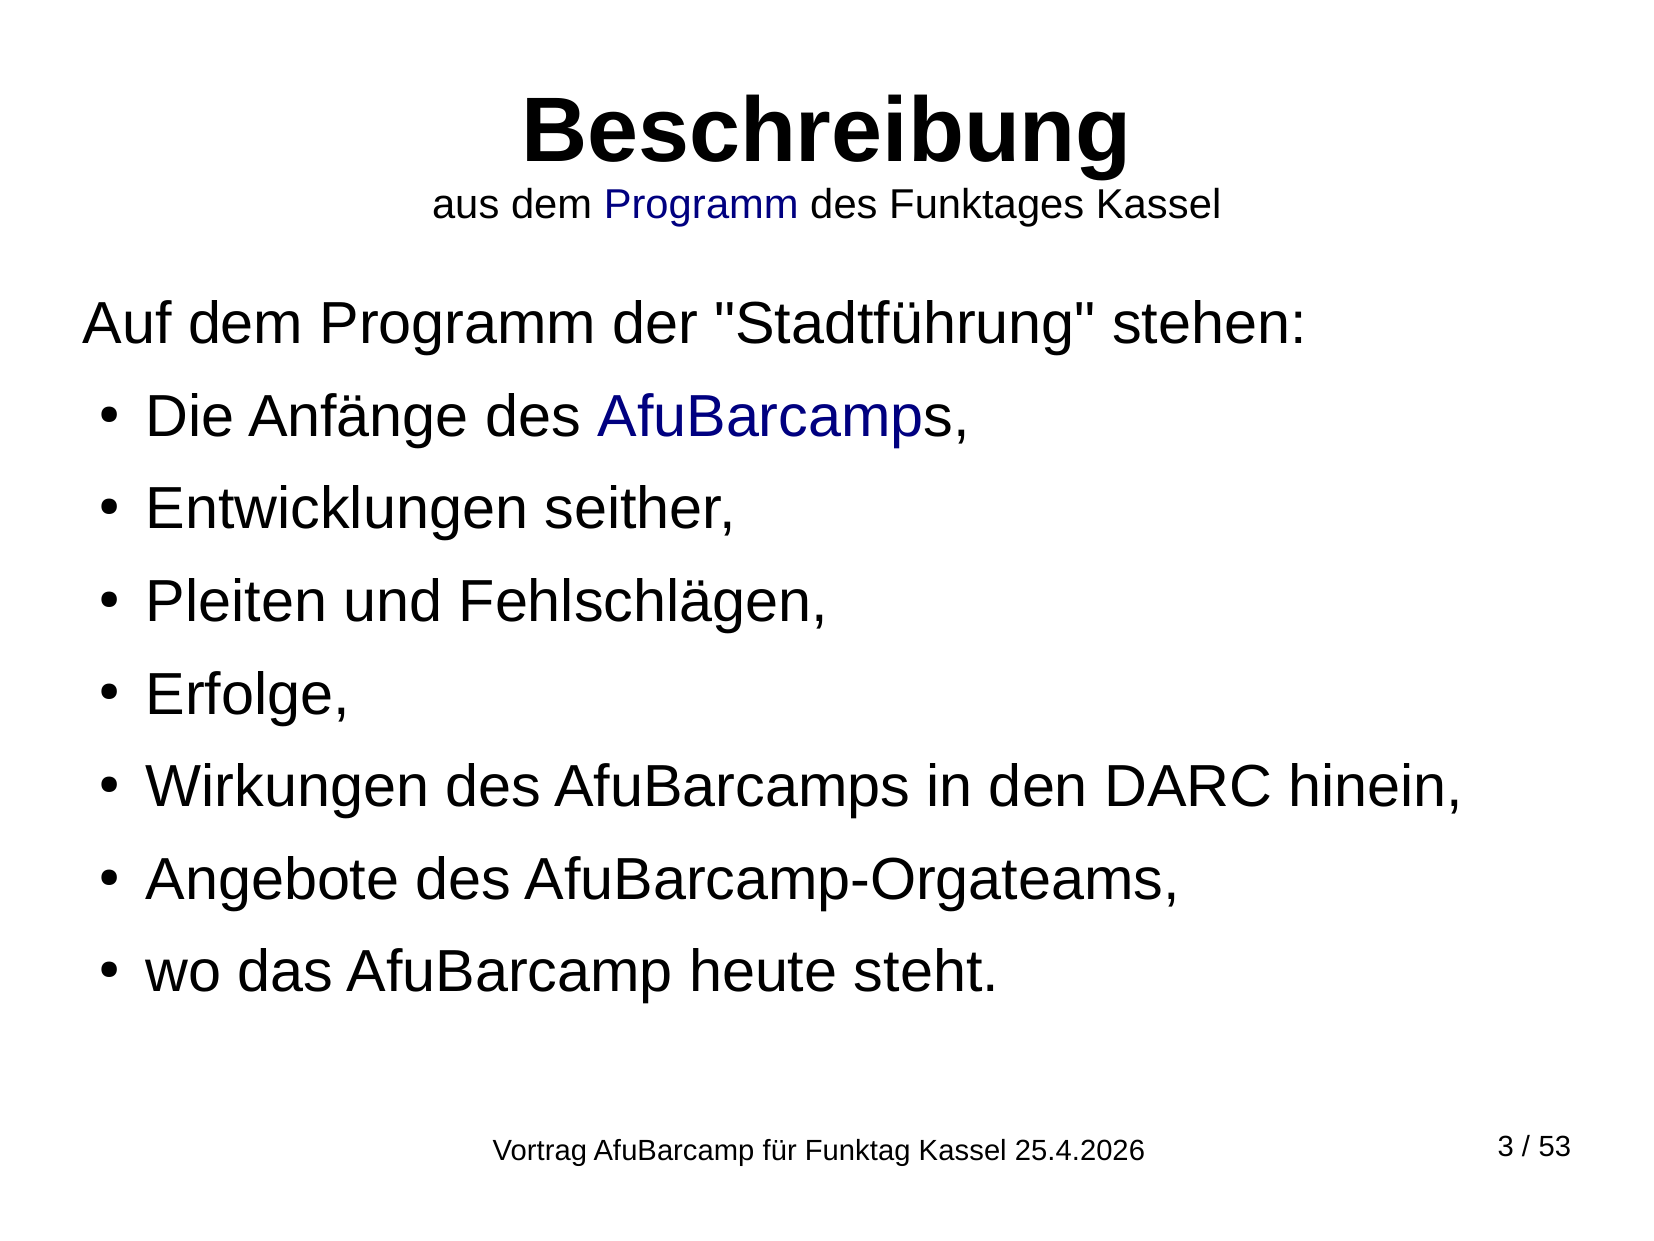

Beschreibung
aus dem Programm des Funktages Kassel
# Auf dem Programm der "Stadtführung" stehen:
Die Anfänge des AfuBarcamps,
Entwicklungen seither,
Pleiten und Fehlschlägen,
Erfolge,
Wirkungen des AfuBarcamps in den DARC hinein,
Angebote des AfuBarcamp-Orgateams,
wo das AfuBarcamp heute steht.